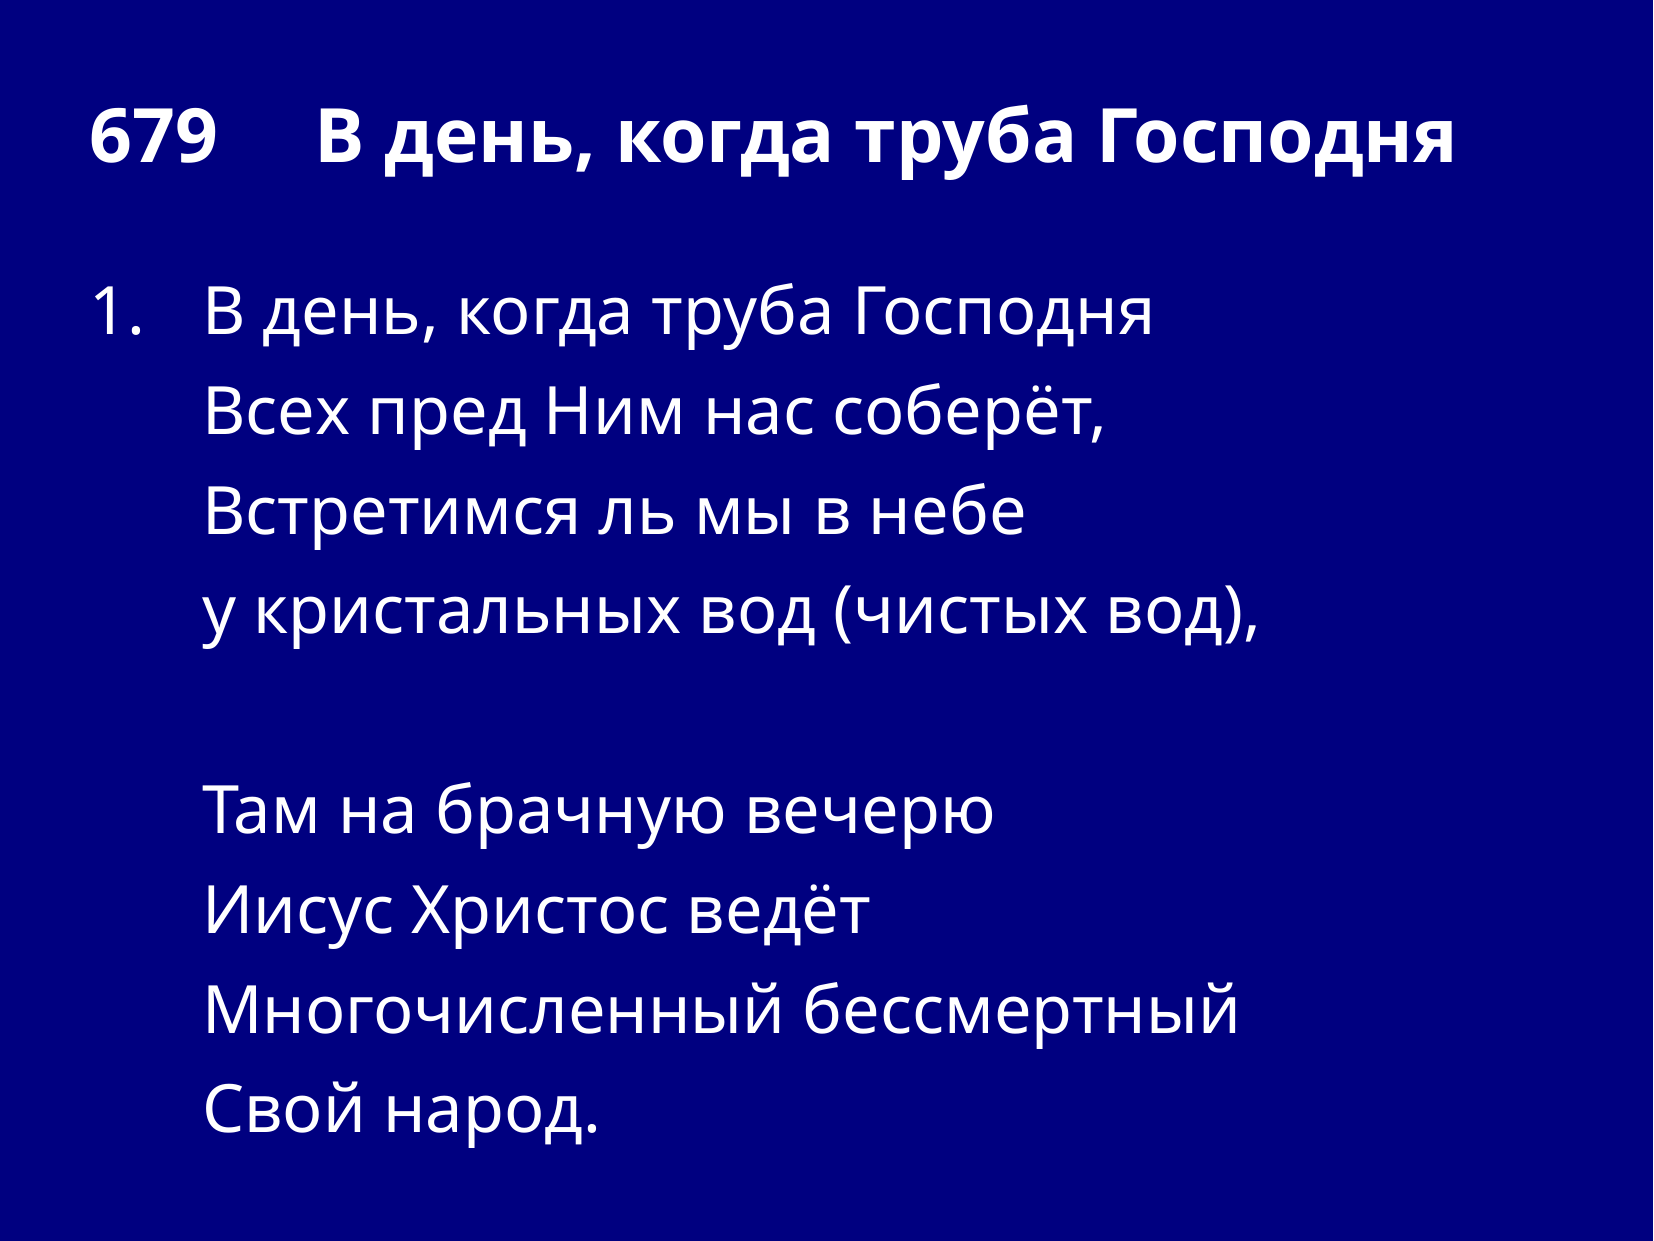

1.	В день, когда труба Господня
	Всех пред Ним нас соберёт,
	Встретимся ль мы в небе
	у кристальных вод (чистых вод),
	Там на брачную вечерю
	Иисус Христос ведёт
	Многочисленный бессмертный
	Свой народ.
679	В день, когда труба Господня